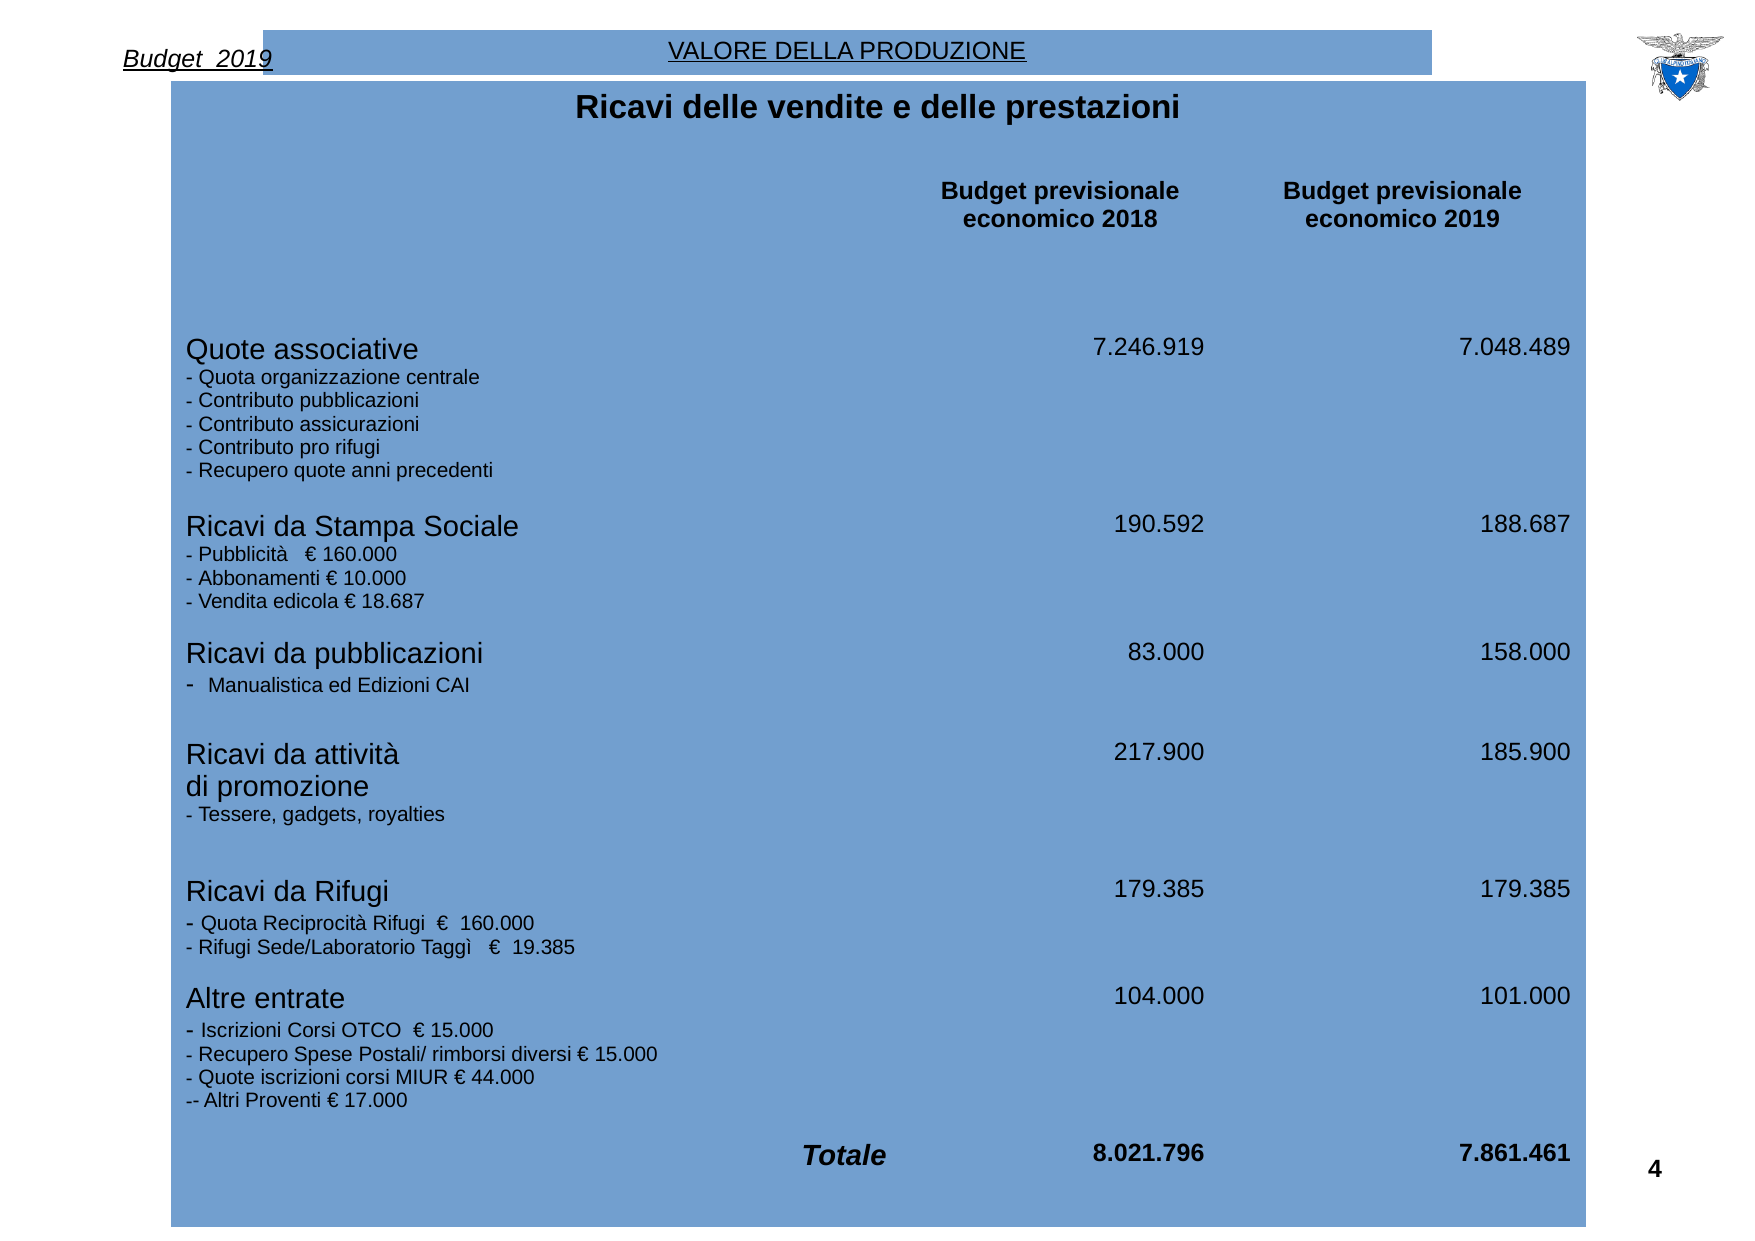

| VALORE DELLA PRODUZIONE |
| --- |
Budget 2019
| Ricavi delle vendite e delle prestazioni | | |
| --- | --- | --- |
| | Budget previsionale economico 2018 | Budget previsionale economico 2019 |
| Quote associative - Quota organizzazione centrale Contributo pubblicazioni Contributo assicurazioni Contributo pro rifugi Recupero quote anni precedenti | 7.246.919 | 7.048.489 |
| Ricavi da Stampa Sociale Pubblicità € 160.000 Abbonamenti € 10.000 Vendita edicola € 18.687 | 190.592 | 188.687 |
| Ricavi da pubblicazioni - Manualistica ed Edizioni CAI | 83.000 | 158.000 |
| Ricavi da attività di promozione Tessere, gadgets, royalties | 217.900 | 185.900 |
| Ricavi da Rifugi Quota Reciprocità Rifugi € 160.000 Rifugi Sede/Laboratorio Taggì € 19.385 | 179.385 | 179.385 |
| Altre entrate Iscrizioni Corsi OTCO € 15.000 Recupero Spese Postali/ rimborsi diversi € 15.000 Quote iscrizioni corsi MIUR € 44.000 - Altri Proventi € 17.000 | 104.000 | 101.000 |
| Totale | 8.021.796 | 7.861.461 |
4